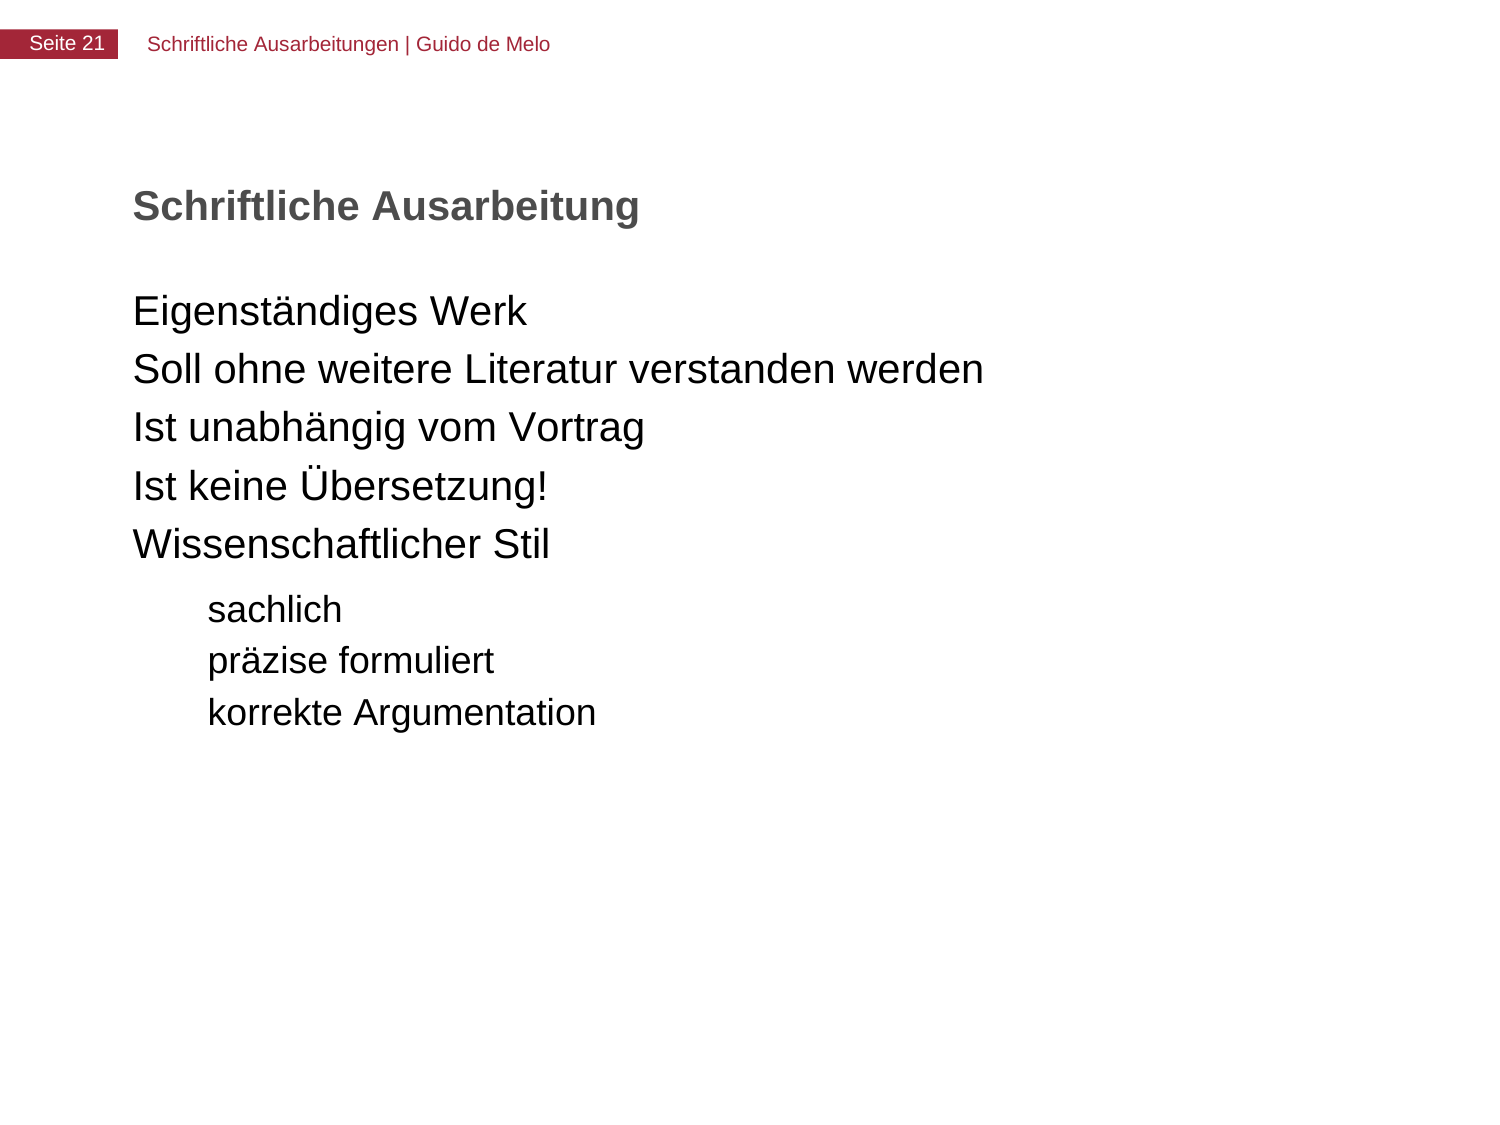

# Schriftliche Ausarbeitung
Eigenständiges Werk
Soll ohne weitere Literatur verstanden werden
Ist unabhängig vom Vortrag
Ist keine Übersetzung!
Wissenschaftlicher Stil
sachlich
präzise formuliert
korrekte Argumentation